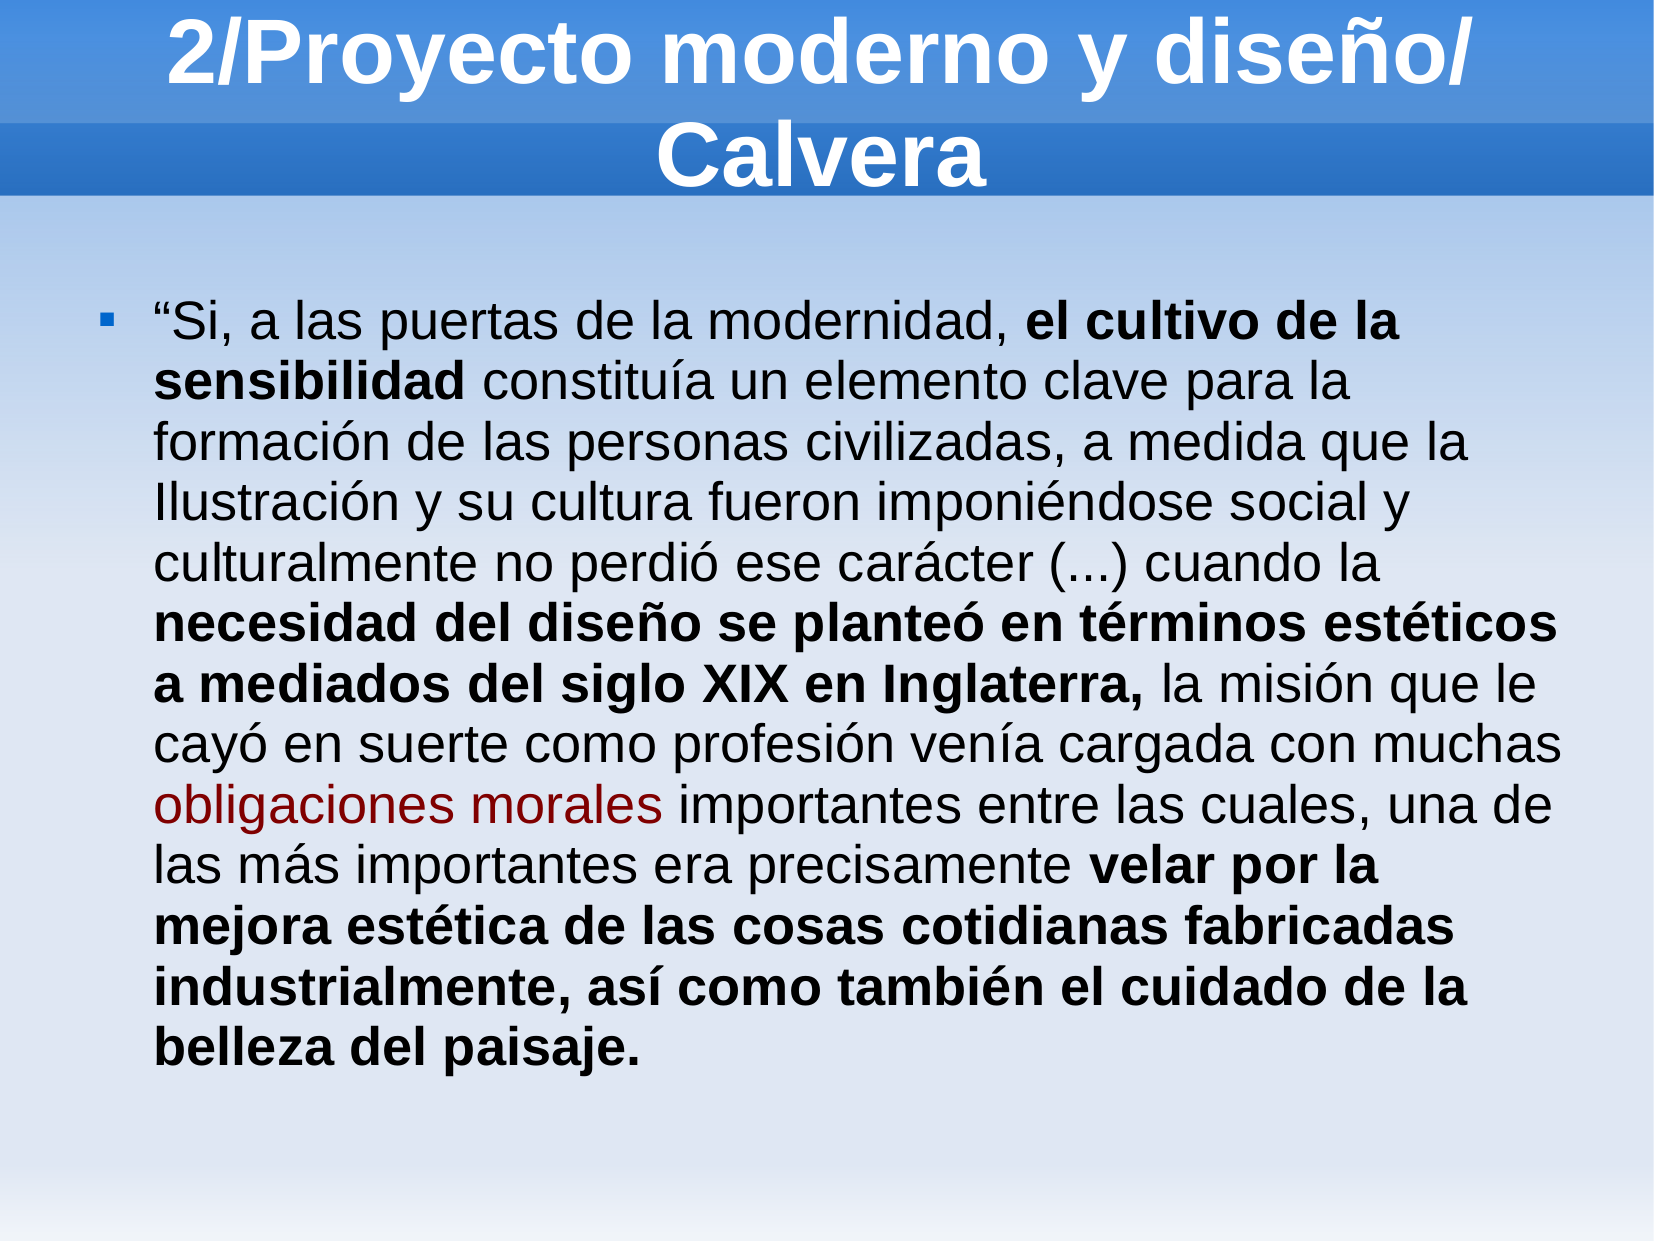

# 2/Proyecto moderno y diseño/ Calvera
“Si, a las puertas de la modernidad, el cultivo de la sensibilidad constituía un elemento clave para la formación de las personas civilizadas, a medida que la Ilustración y su cultura fueron imponiéndose social y culturalmente no perdió ese carácter (...) cuando la necesidad del diseño se planteó en términos estéticos a mediados del siglo XIX en Inglaterra, la misión que le cayó en suerte como profesión venía cargada con muchas obligaciones morales importantes entre las cuales, una de las más importantes era precisamente velar por la mejora estética de las cosas cotidianas fabricadas industrialmente, así como también el cuidado de la belleza del paisaje.